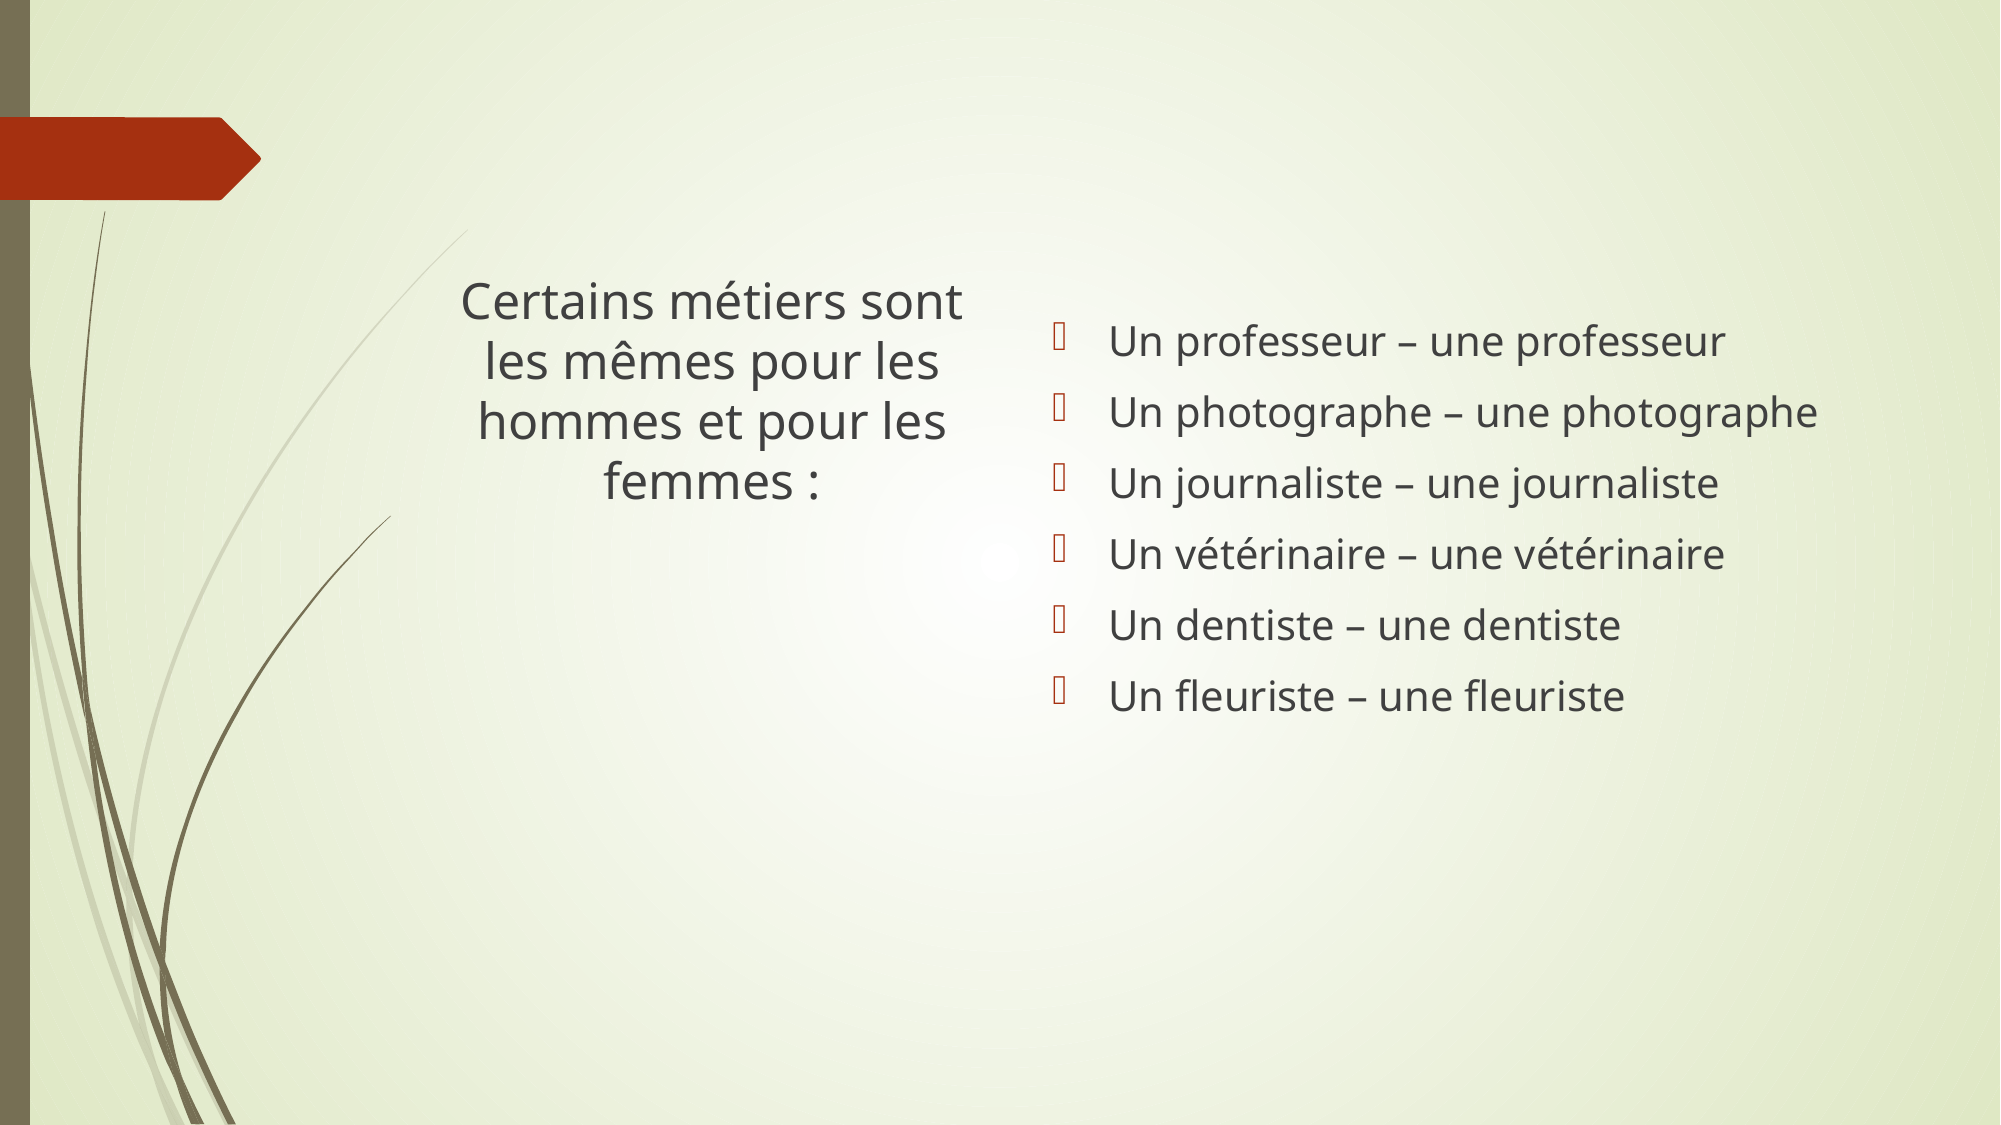

#
Un professeur – une professeur
Un photographe – une photographe
Un journaliste – une journaliste
Un vétérinaire – une vétérinaire
Un dentiste – une dentiste
Un fleuriste – une fleuriste
Certains métiers sont les mêmes pour les hommes et pour les femmes :